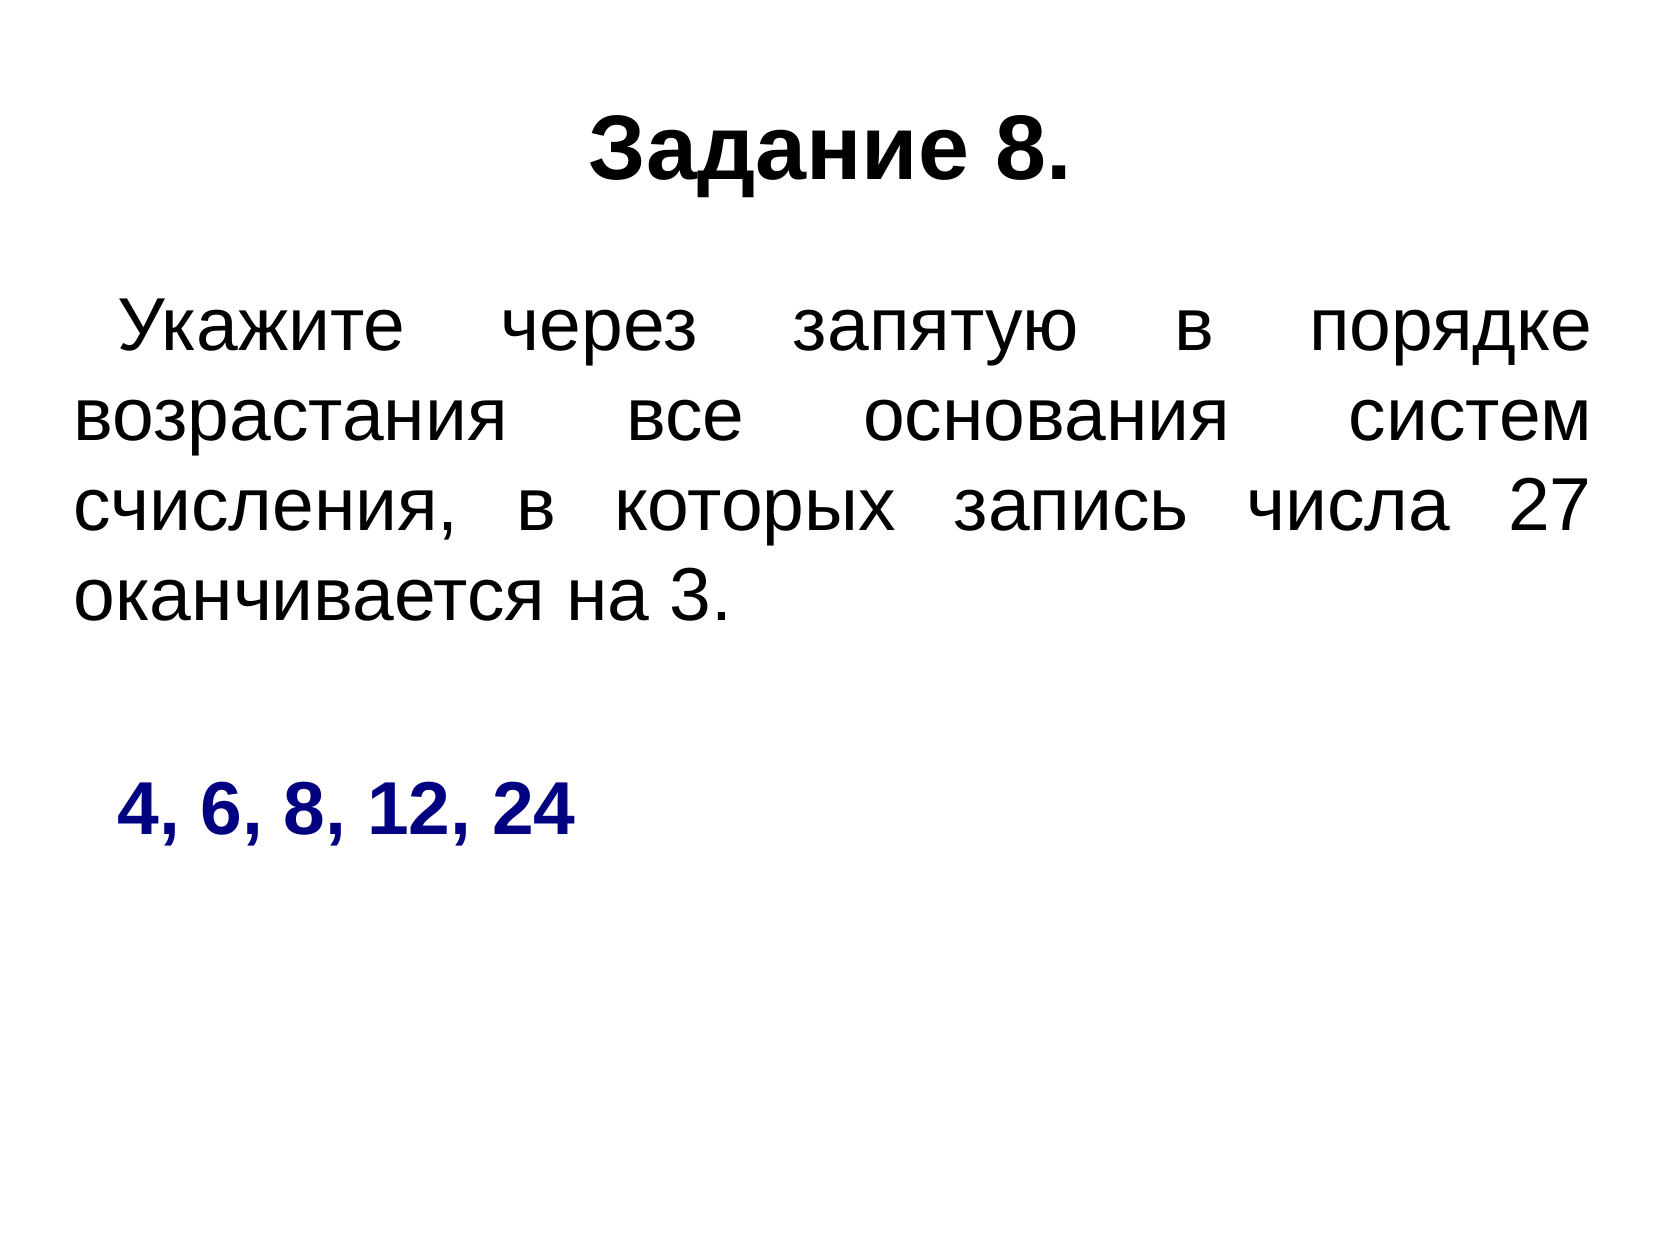

# Задание 8.
Укажите через запятую в порядке возрастания все основания систем счисления, в которых запись числа 27 оканчивается на 3.
4, 6, 8, 12, 24